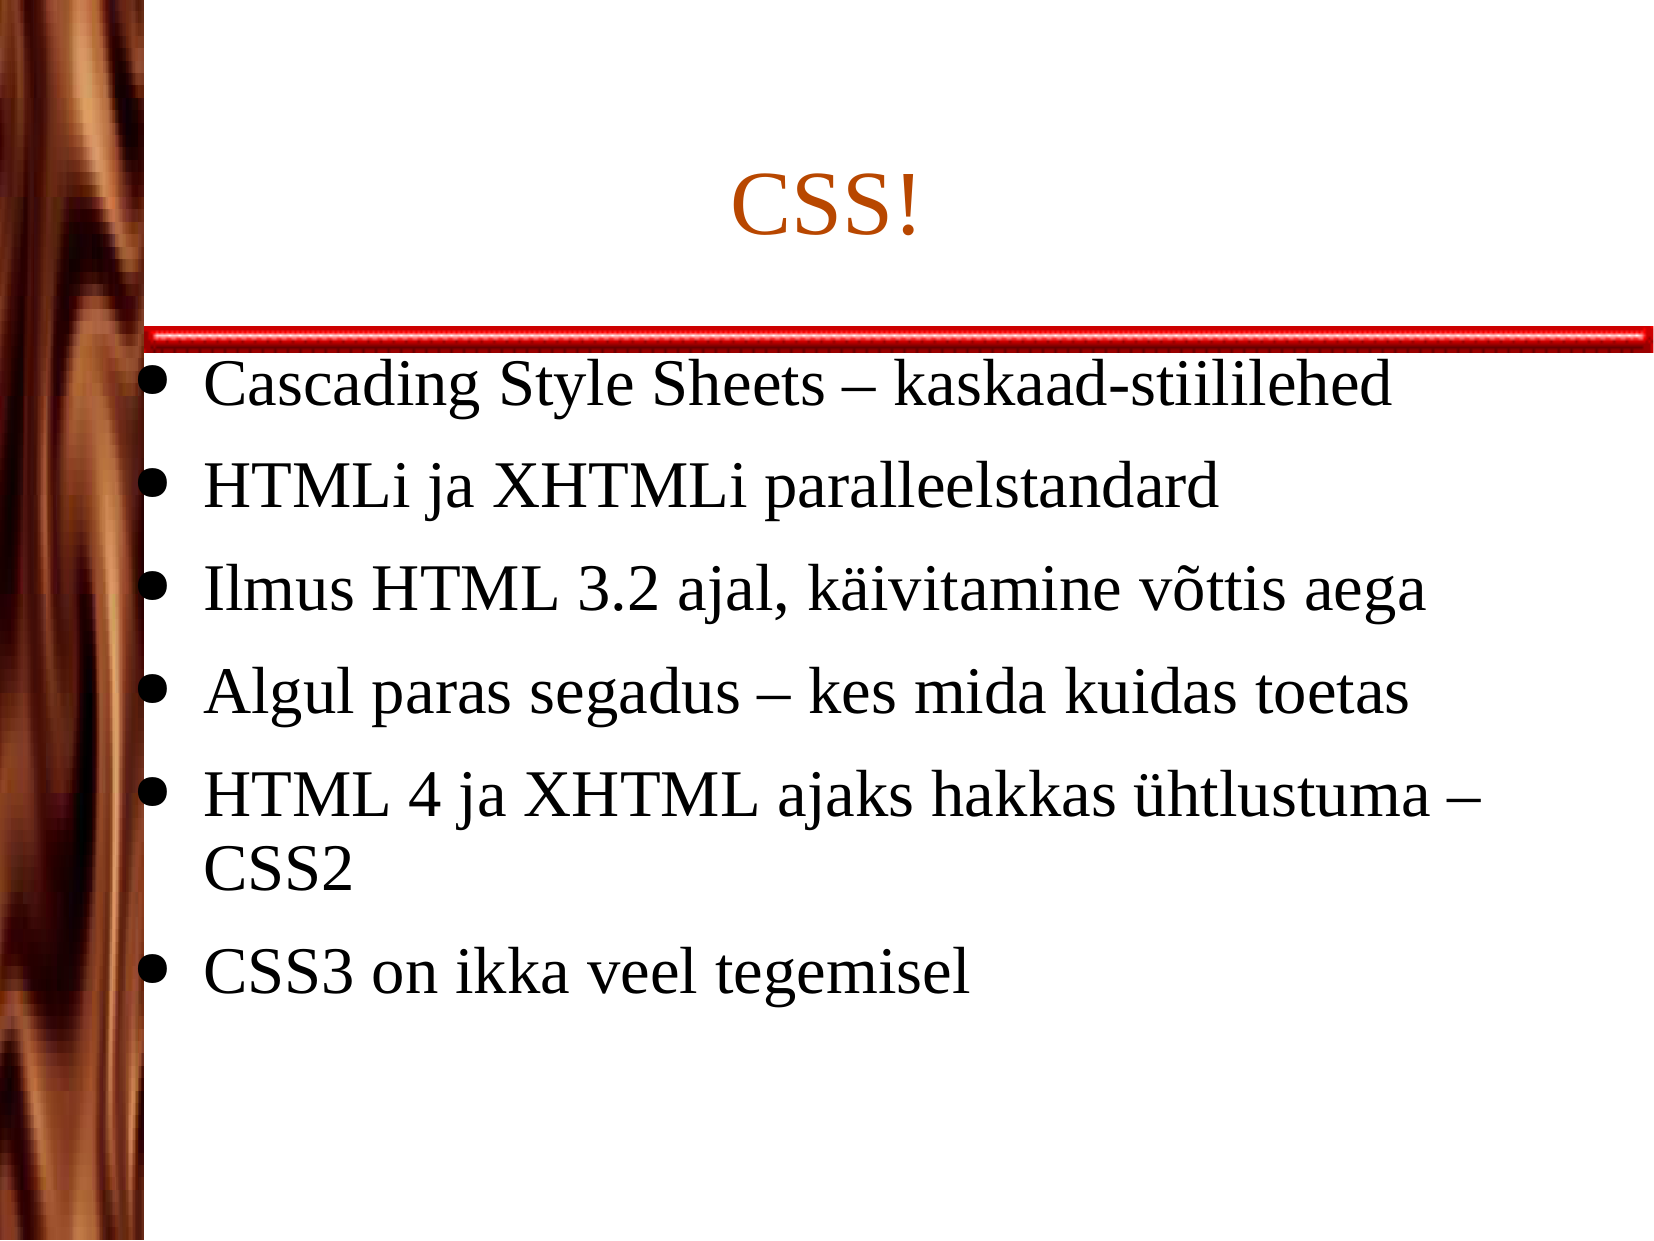

# CSS!
Cascading Style Sheets – kaskaad-stiililehed
HTMLi ja XHTMLi paralleelstandard
Ilmus HTML 3.2 ajal, käivitamine võttis aega
Algul paras segadus – kes mida kuidas toetas
HTML 4 ja XHTML ajaks hakkas ühtlustuma – CSS2
CSS3 on ikka veel tegemisel